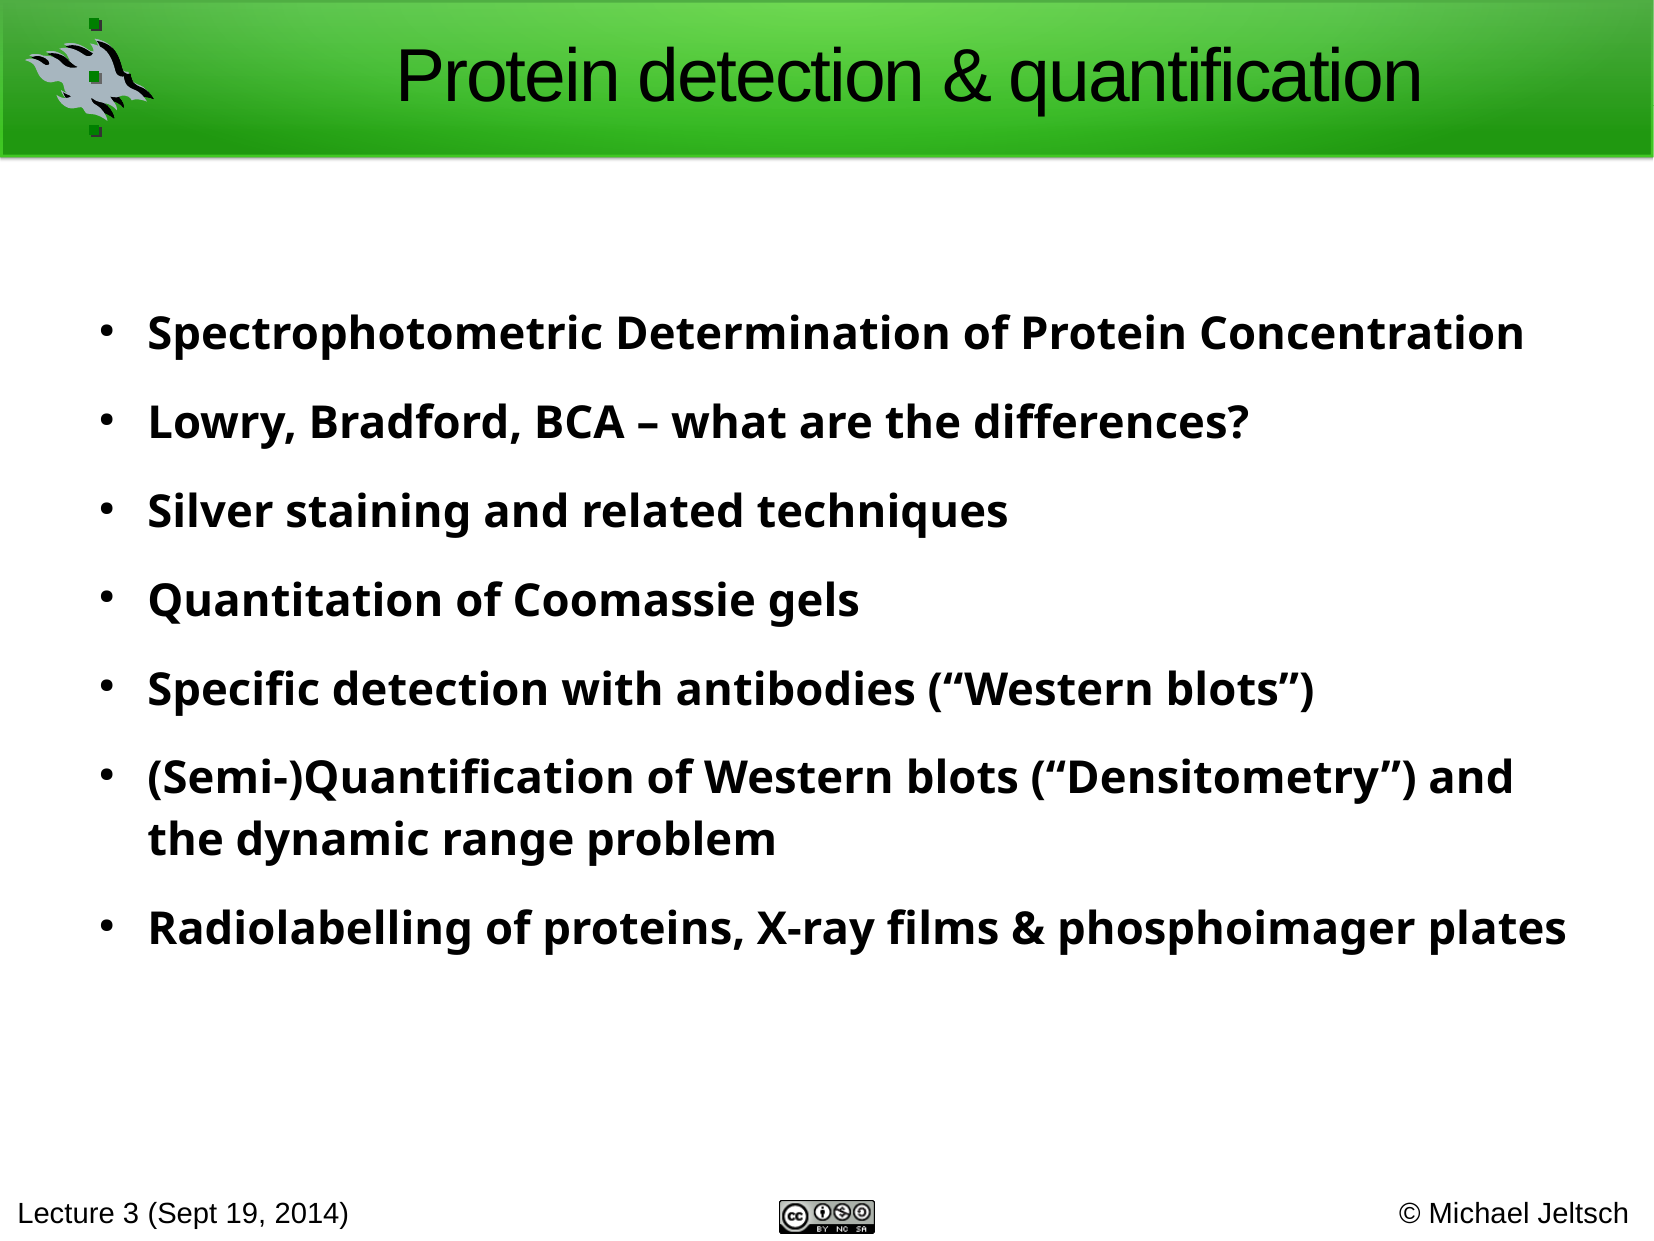

# Protein detection & quantification
Spectrophotometric Determination of Protein Concentration
Lowry, Bradford, BCA – what are the differences?
Silver staining and related techniques
Quantitation of Coomassie gels
Specific detection with antibodies (“Western blots”)
(Semi-)Quantification of Western blots (“Densitometry”) and the dynamic range problem
Radiolabelling of proteins, X-ray films & phosphoimager plates